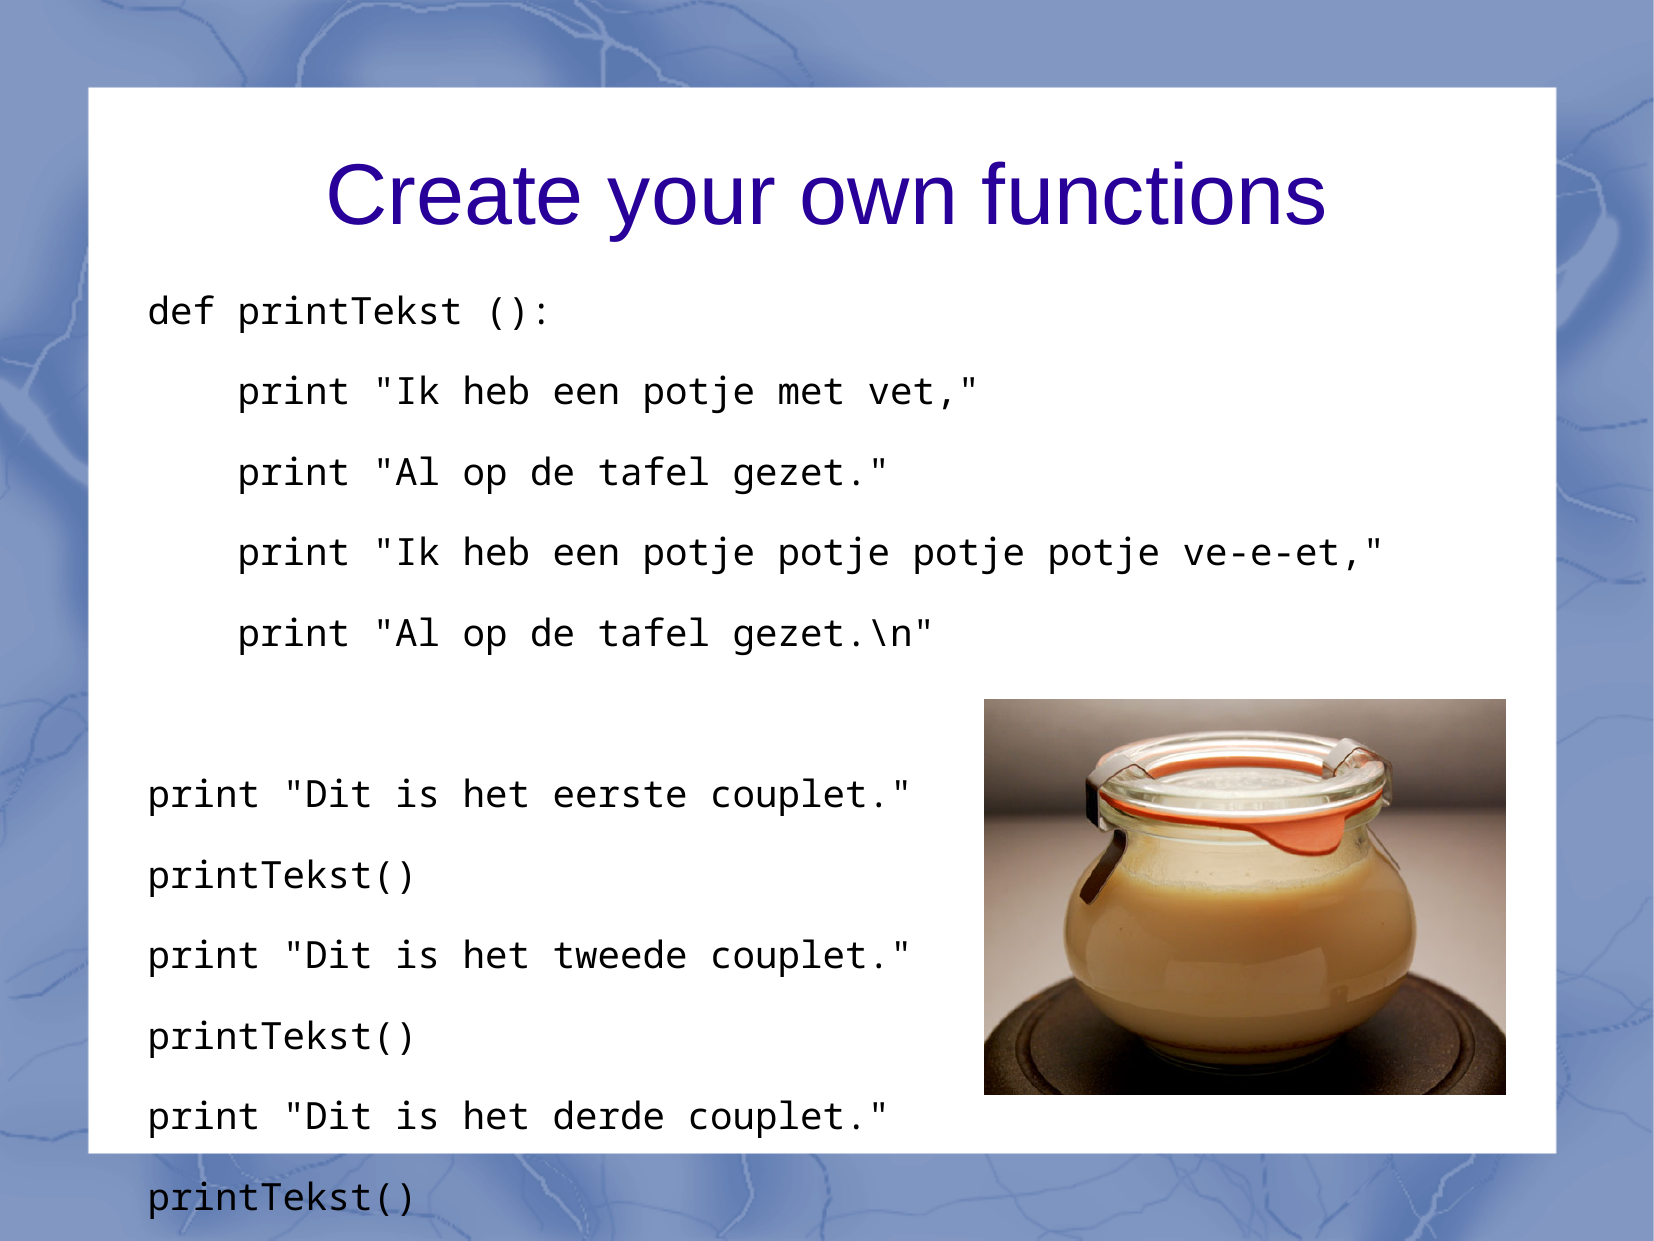

# Create your own functions
def printTekst ():
 print "Ik heb een potje met vet,"
 print "Al op de tafel gezet."
 print "Ik heb een potje potje potje potje ve-e-et,"
 print "Al op de tafel gezet.\n"
print "Dit is het eerste couplet."
printTekst()
print "Dit is het tweede couplet."
printTekst()
print "Dit is het derde couplet."
printTekst()